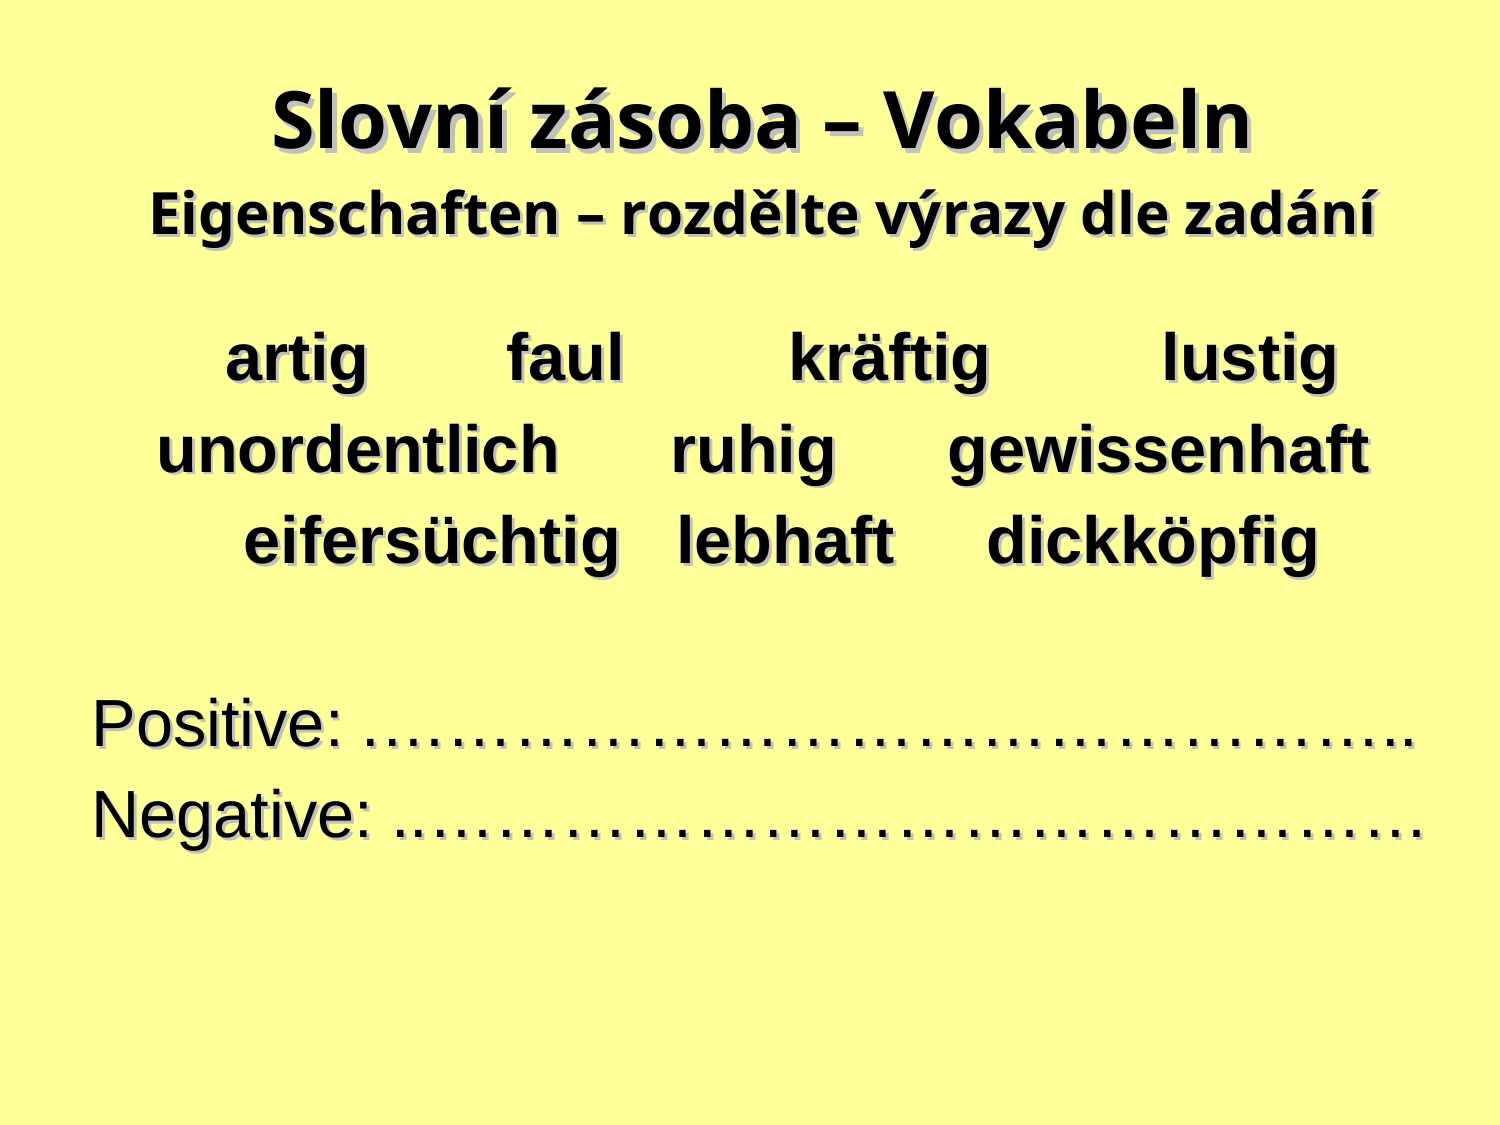

# Slovní zásoba – Vokabeln Eigenschaften – rozdělte výrazy dle zadání
 artig	 faul		kräftig	 lustig
unordentlich ruhig gewissenhaft
 eifersüchtig lebhaft dickköpfig
Positive: .………………………………………..
Negative: ..………………………………………